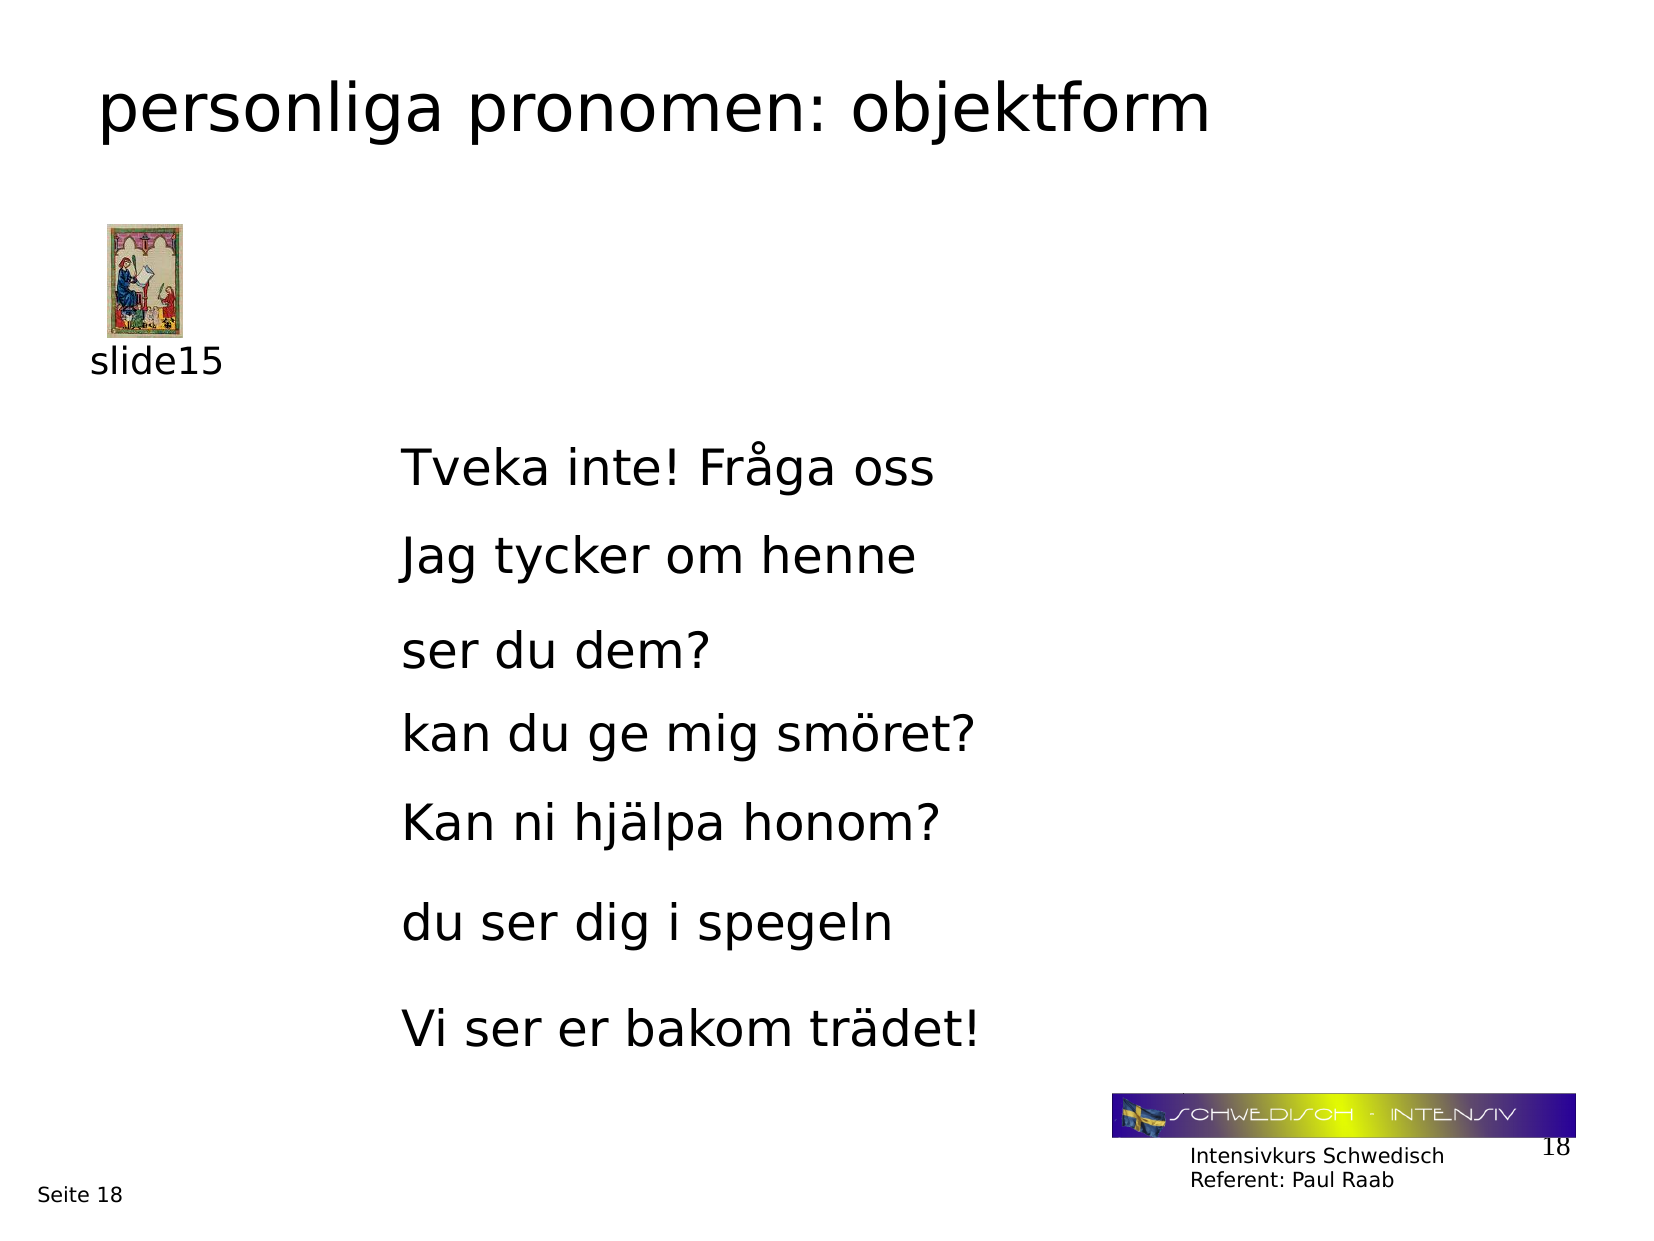

personliga pronomen: objektform
slide15
Tveka inte! Fråga oss
Jag tycker om henne
ser du dem?
kan du ge mig smöret?
Kan ni hjälpa honom?
du ser dig i spegeln
Vi ser er bakom trädet!